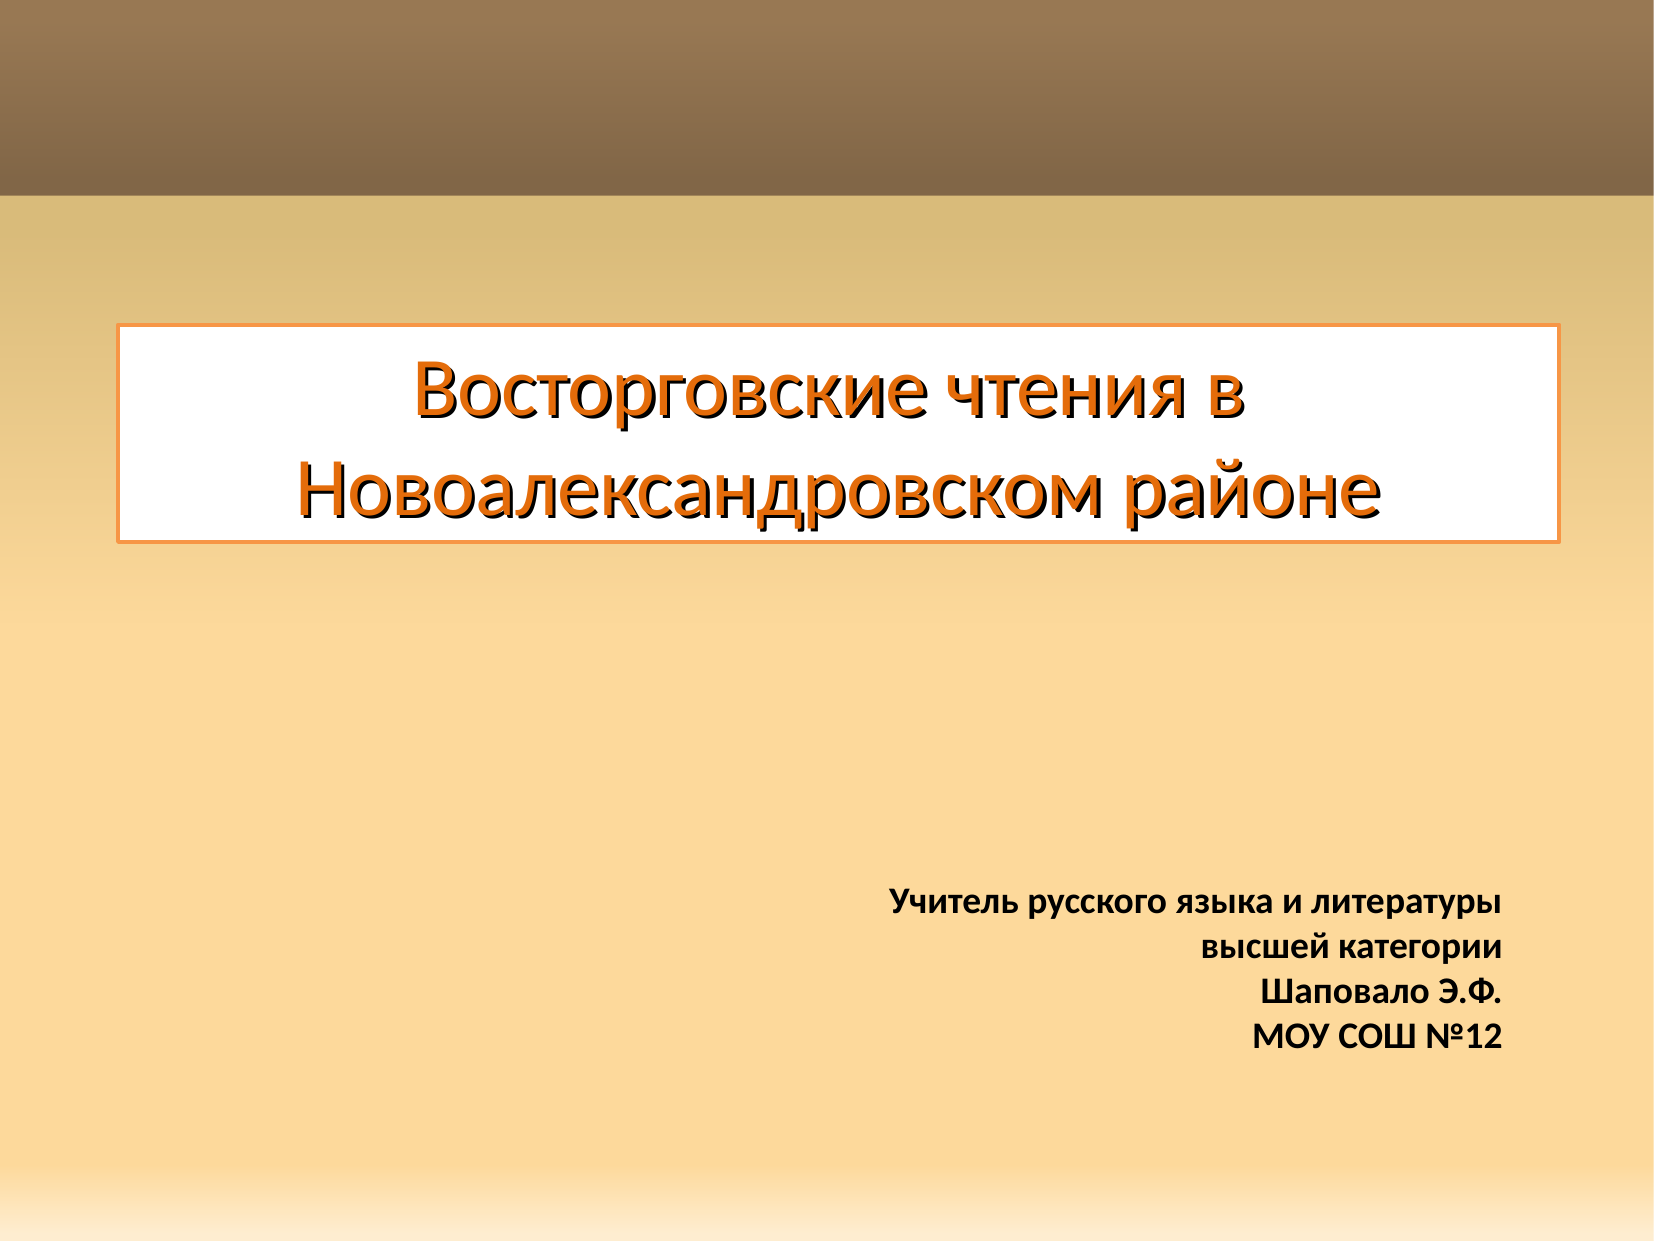

Восторговские чтения в
Новоалександровском районе
Учитель русского языка и литературы высшей категории
Шаповало Э.Ф.
МОУ СОШ №12